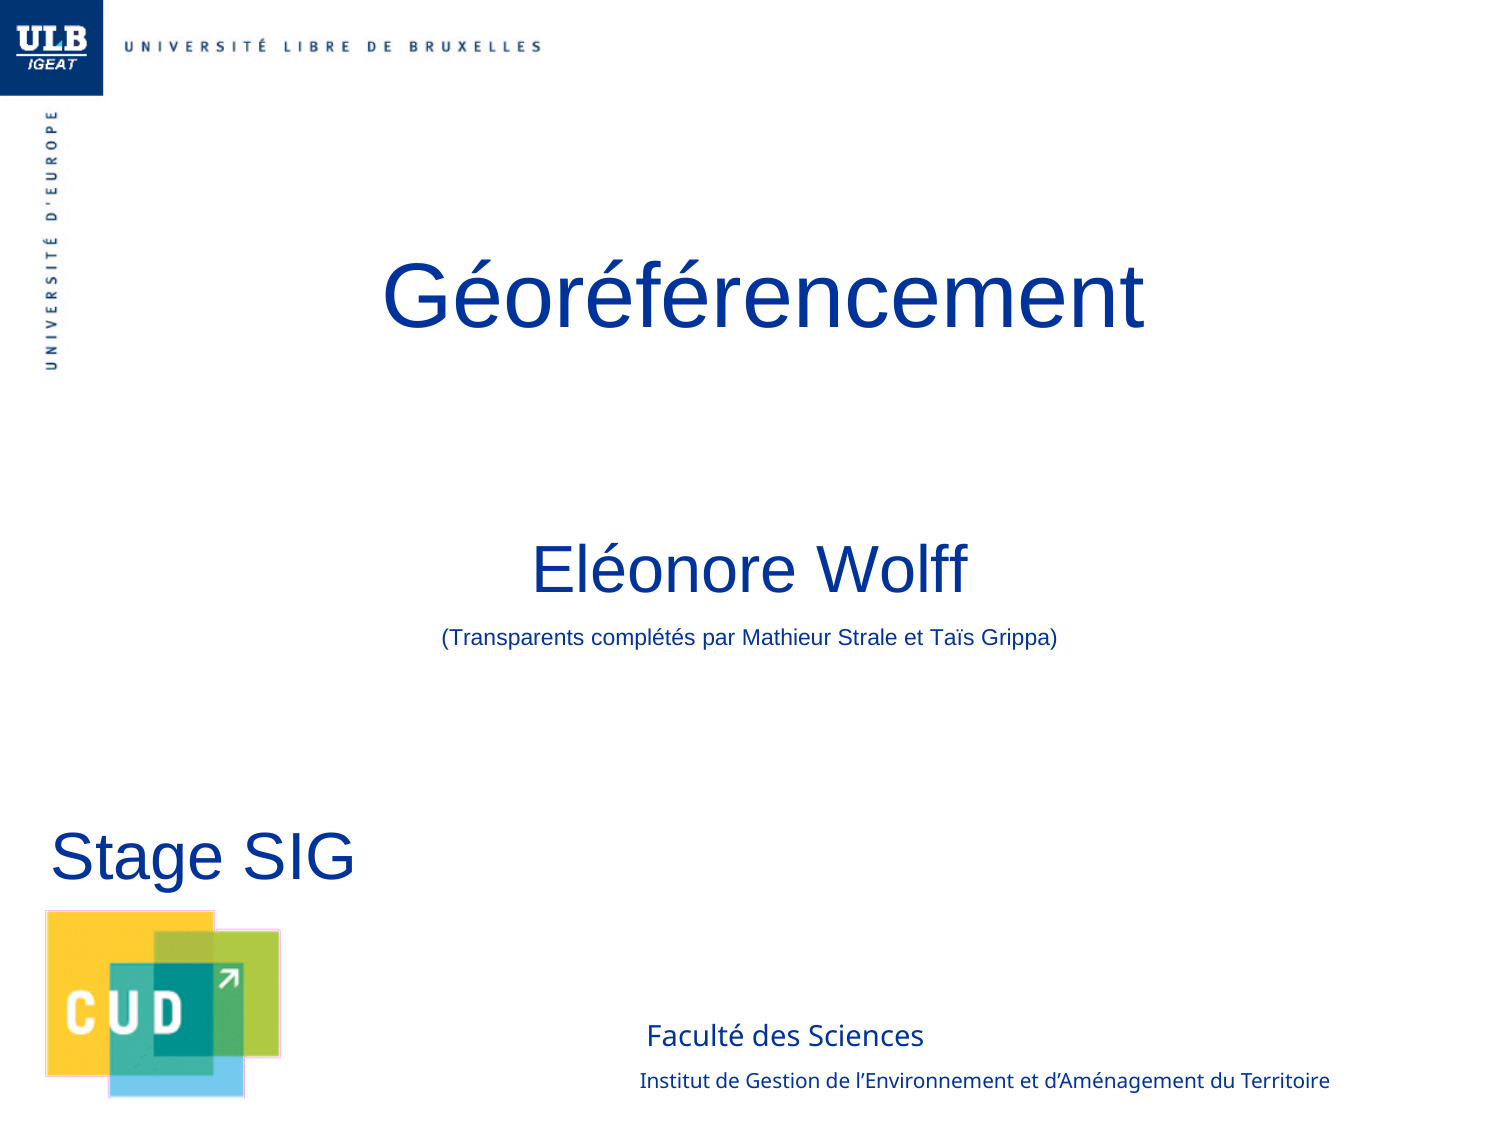

# Géoréférencement
Eléonore Wolff
(Transparents complétés par Mathieur Strale et Taïs Grippa)
Stage SIG
Faculté des Sciences
Institut de Gestion de l’Environnement et d’Aménagement du Territoire